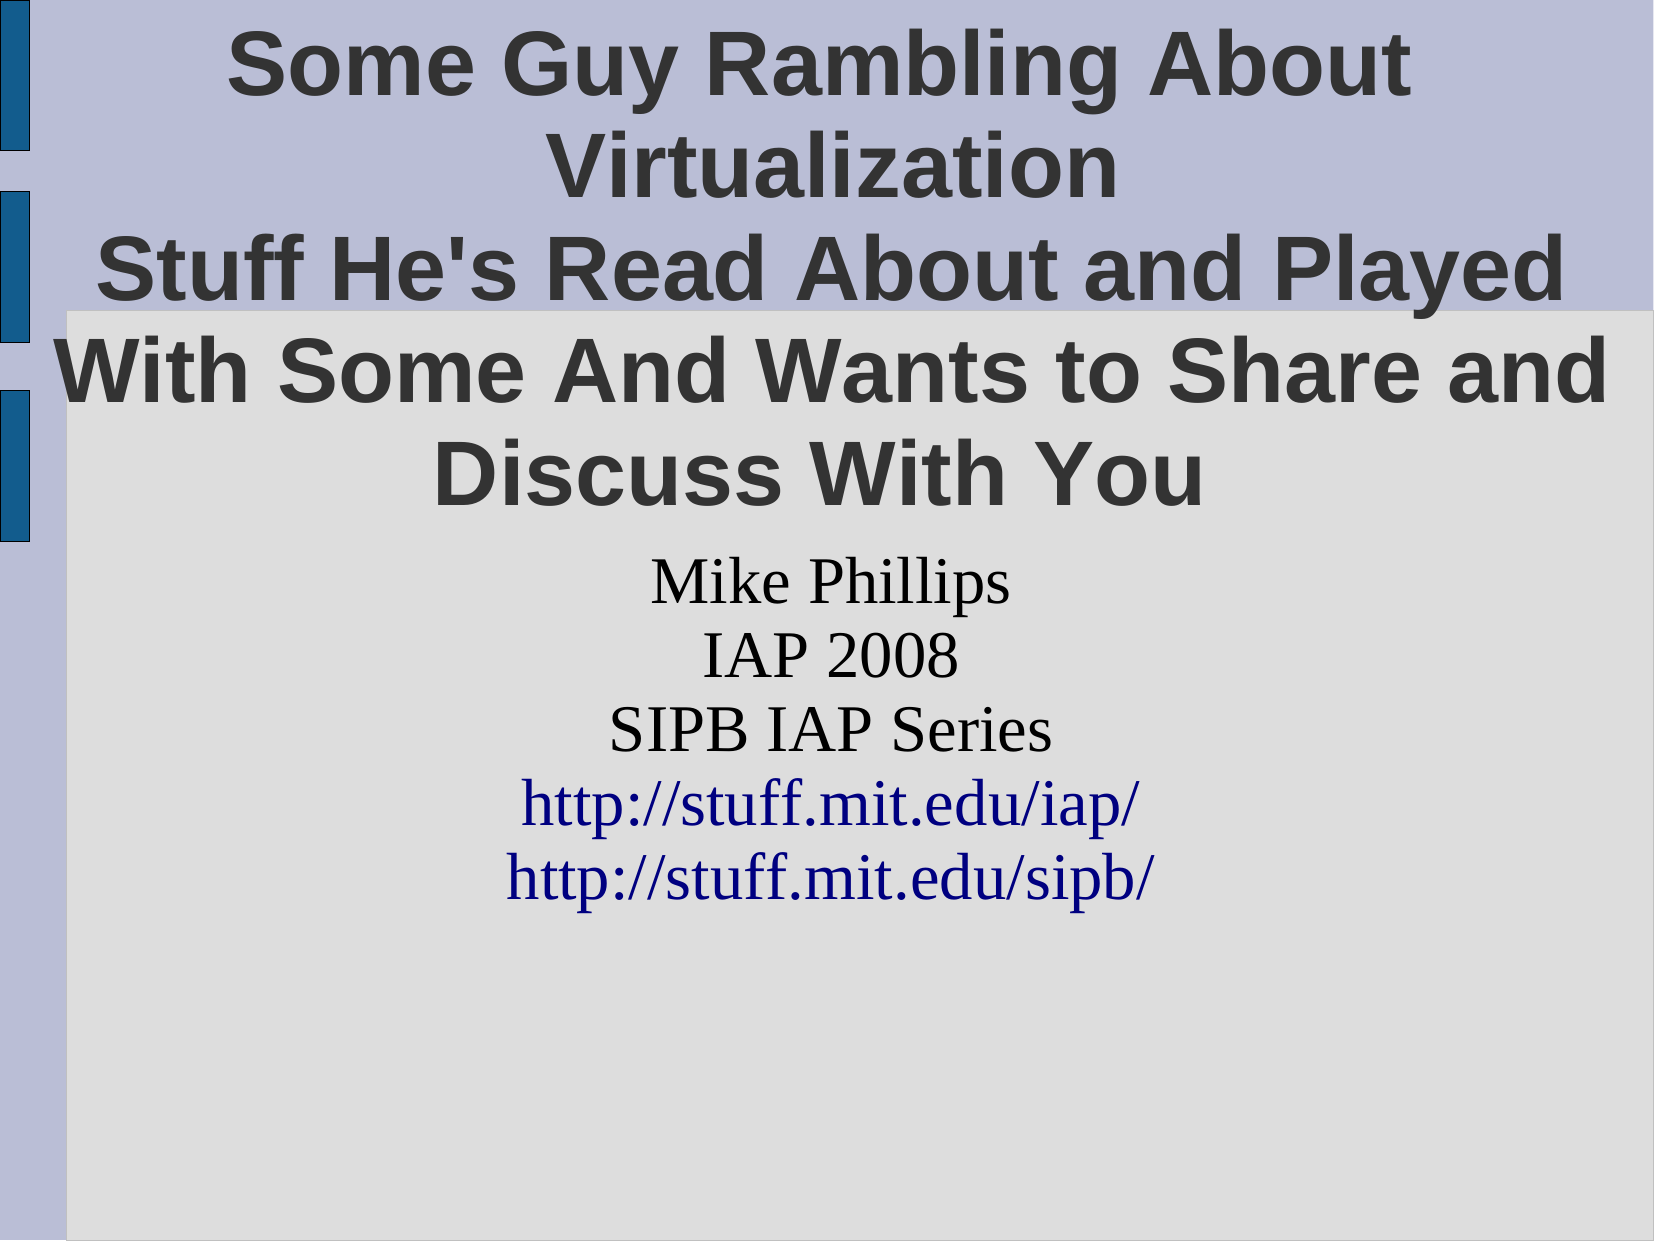

# Some Guy Rambling About Virtualization Stuff He's Read About and Played With Some And Wants to Share and Discuss With You
Mike Phillips
IAP 2008
SIPB IAP Series
http://stuff.mit.edu/iap/
http://stuff.mit.edu/sipb/